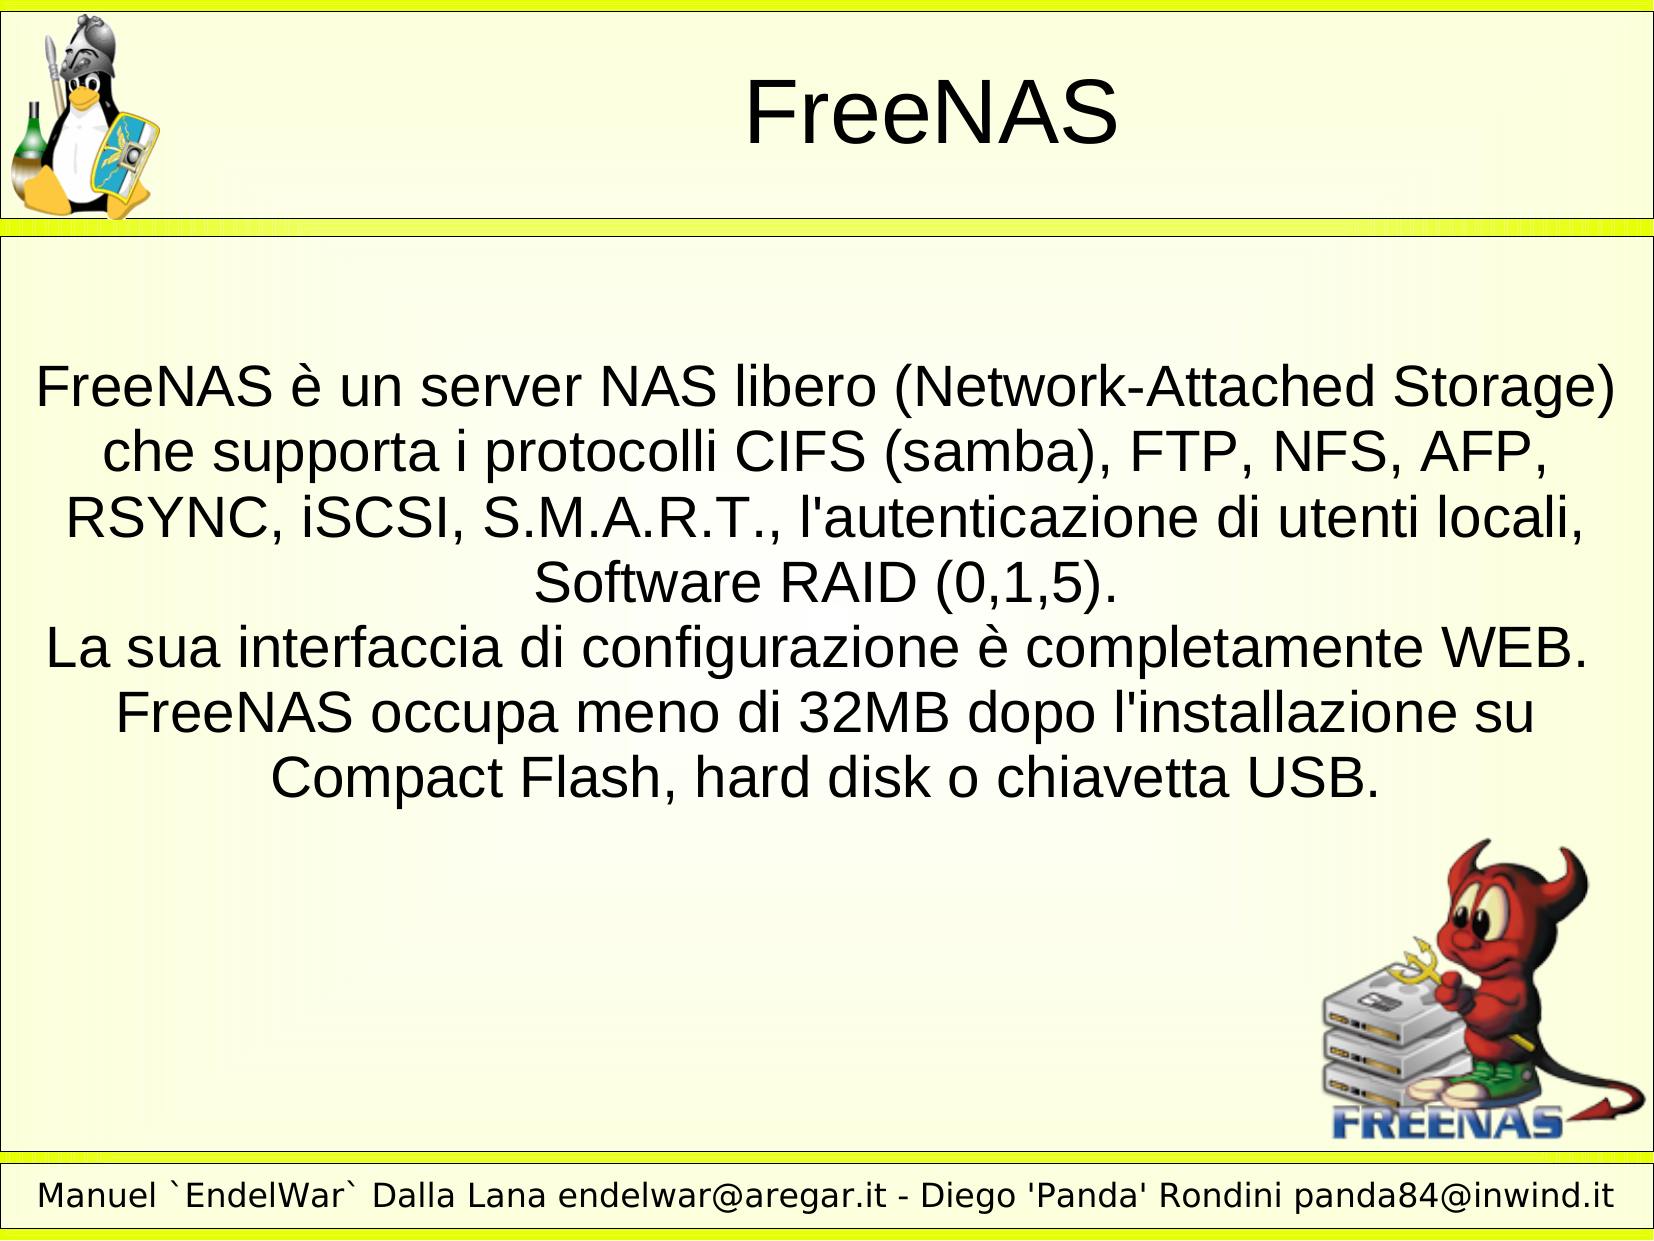

# FreeNAS
FreeNAS è un server NAS libero (Network-Attached Storage) che supporta i protocolli CIFS (samba), FTP, NFS, AFP, RSYNC, iSCSI, S.M.A.R.T., l'autenticazione di utenti locali, Software RAID (0,1,5).
La sua interfaccia di configurazione è completamente WEB.
FreeNAS occupa meno di 32MB dopo l'installazione su Compact Flash, hard disk o chiavetta USB.